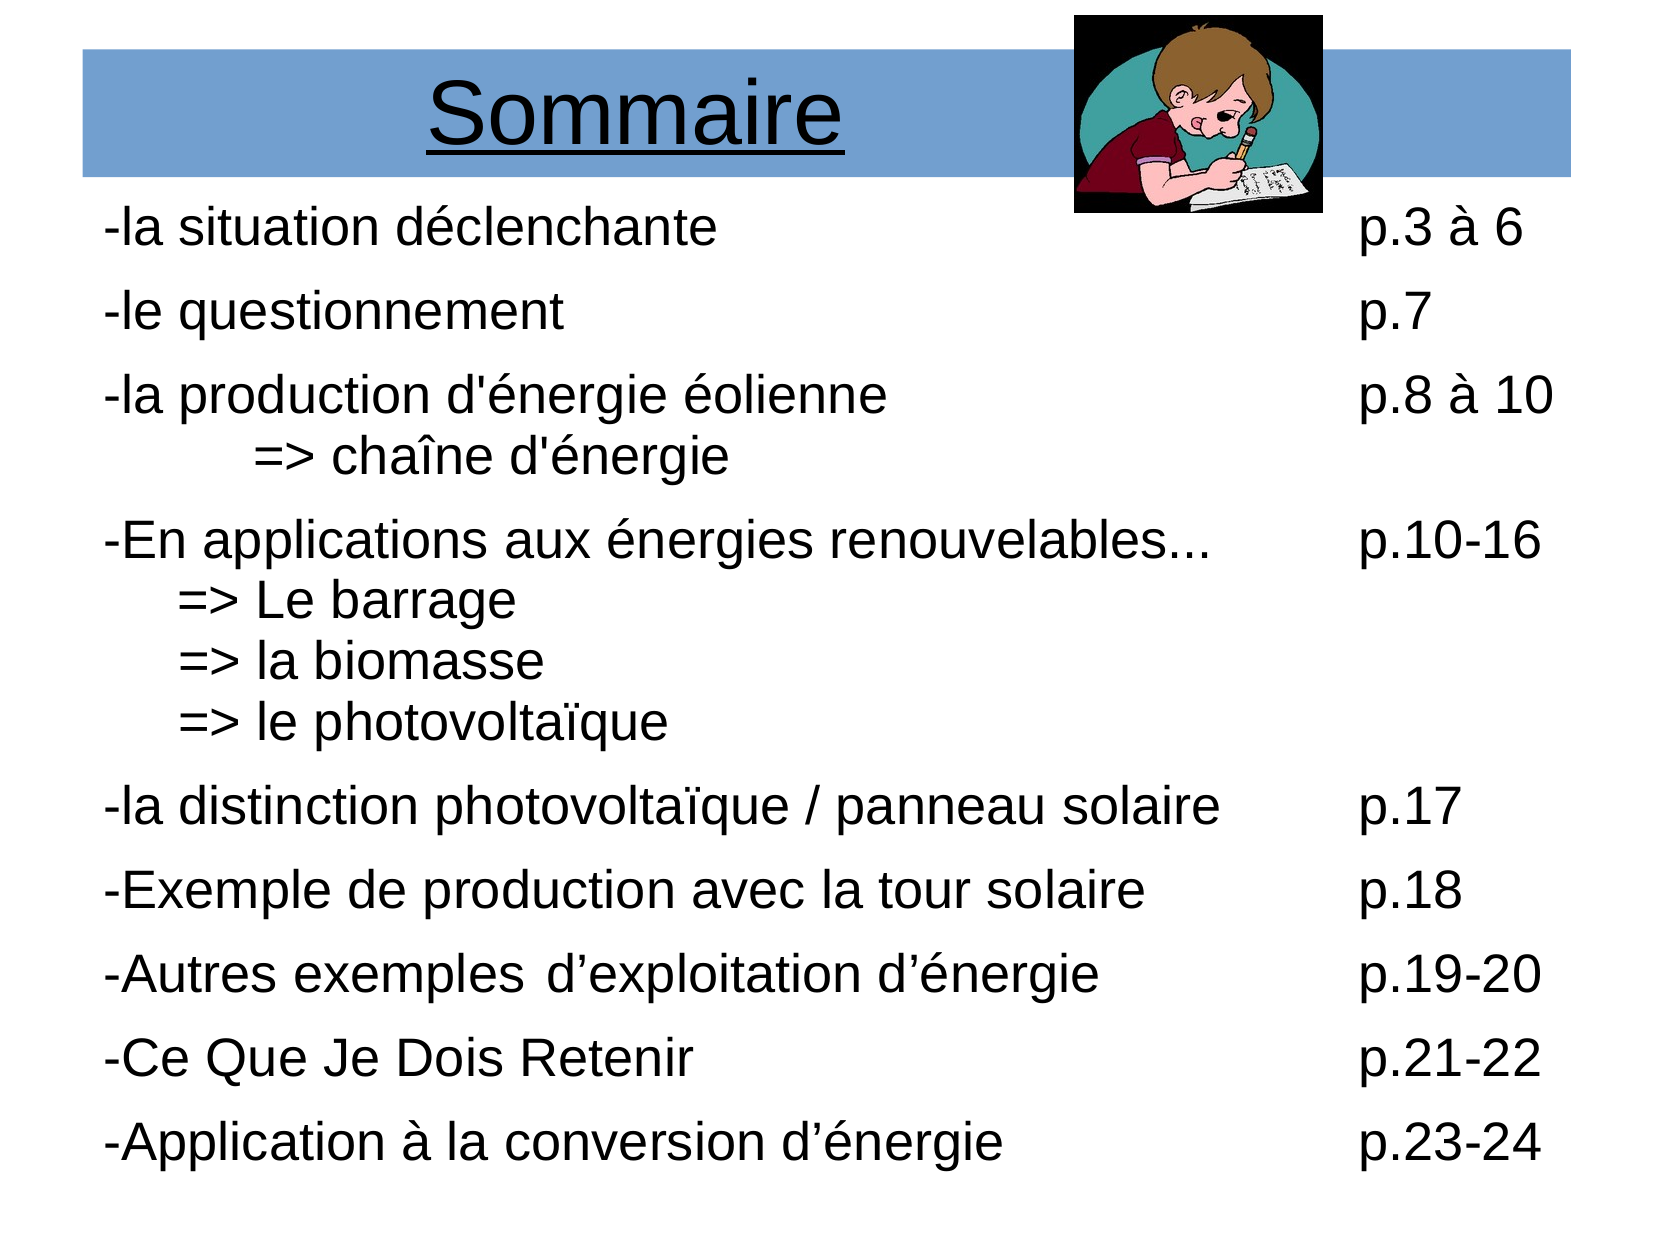

# Sommaire
-la situation déclenchante									p.3 à 6
-le questionnement											p.7
-la production d'énergie éolienne							p.8 à 10
 => chaîne d'énergie
-En applications aux énergies renouvelables...		p.10-16
	=> Le barrage
 => la biomasse
 => le photovoltaïque
-la distinction photovoltaïque / panneau solaire		p.17
-Exemple de production avec la tour solaire			p.18
-Autres exemples	d’exploitation d’énergie				p.19-20
-Ce Que Je Dois Retenir									p.21-22
-Application à la conversion d’énergie					p.23-24